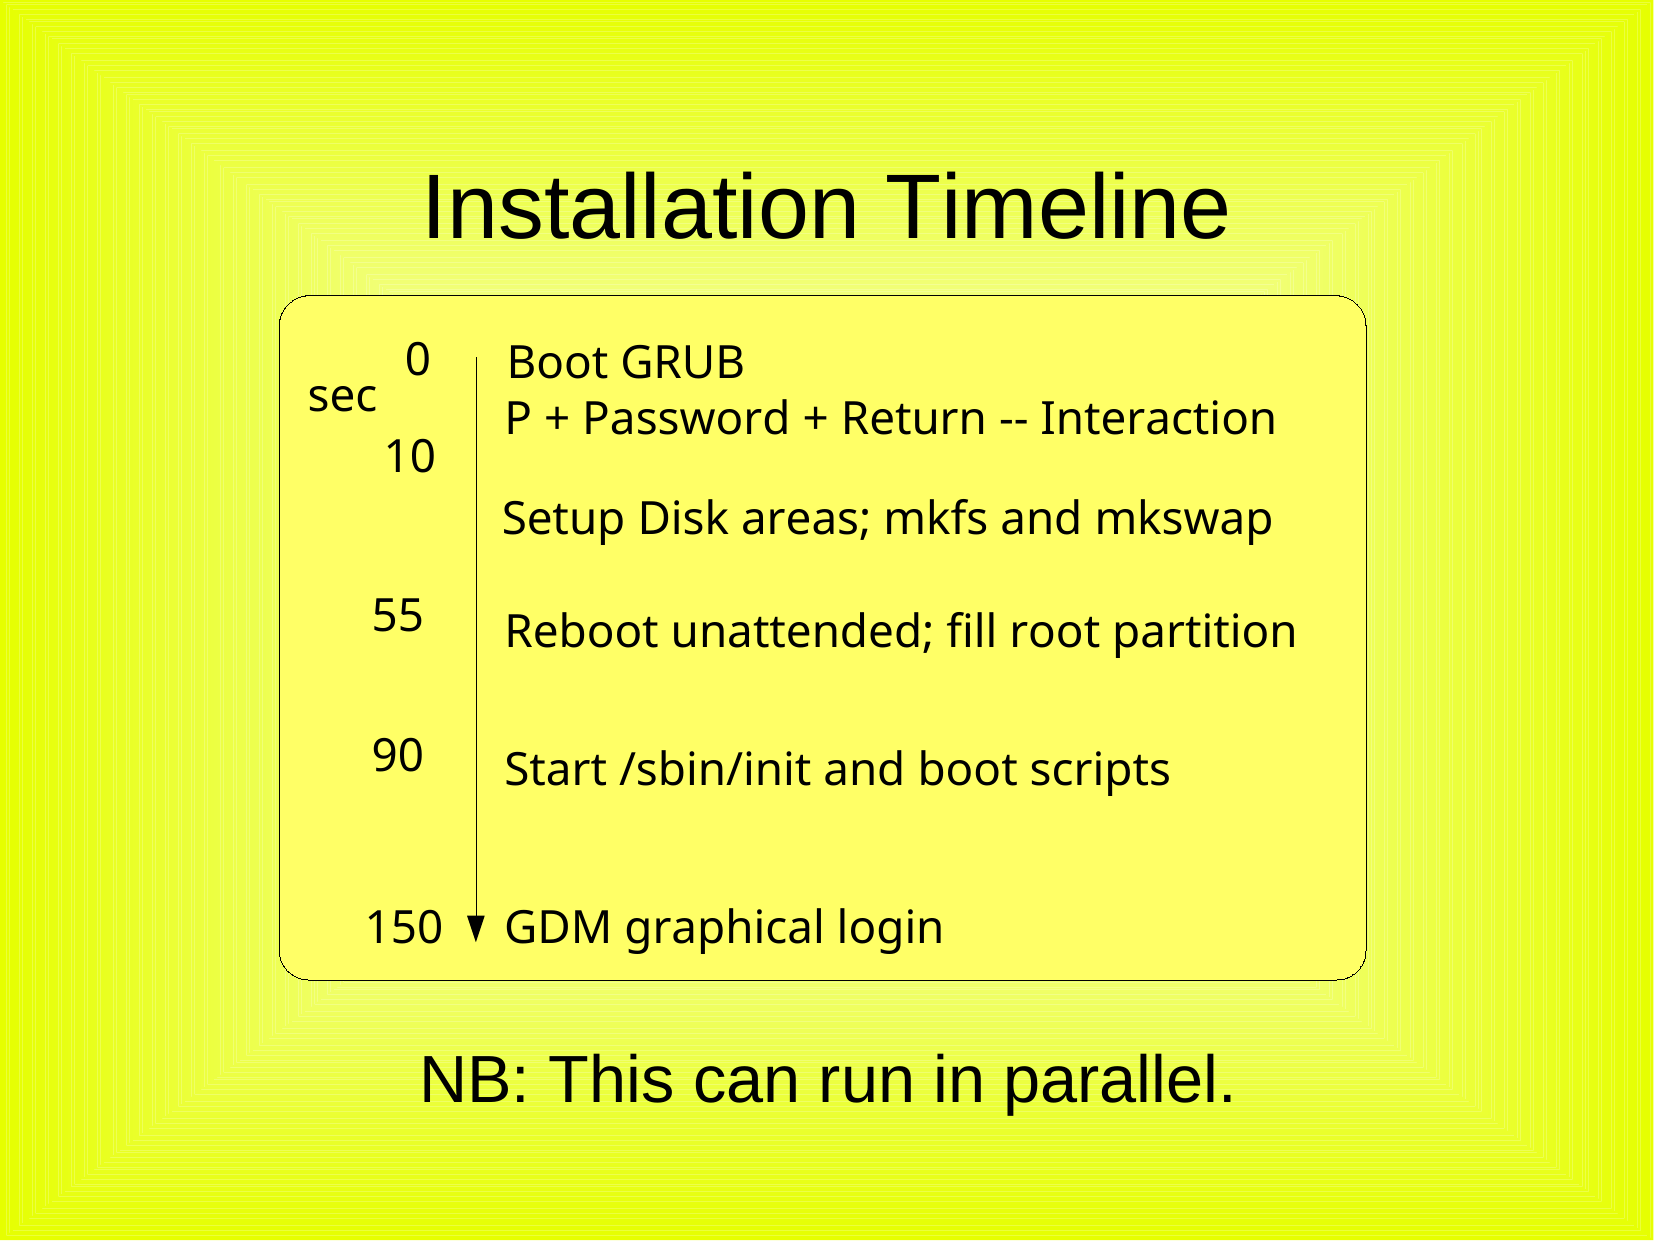

# Installation Timeline
sec
sec
sec
0
Boot GRUB
Boot GRUB
Boot GRUB
Boot GRUB
sec
0
0
0
P + Password + Return -- Interaction
P + Password + Return -- Interaction
10
P + Password + Return -- Interaction
P + Password + Return -- Interaction
10
10
10
Setup Disk areas; mkfs and mkswap
Setup Disk areas; mkfs and mkswap
Setup Disk areas; mkfs and mkswap
Setup Disk areas; mkfs and mkswap
55
Reboot unattended; fill root partition
55
55
55
Reboot unattended; fill root partition
Reboot unattended; fill root partition
Reboot unattended; fill root partition
90
Start /sbin/init and boot scripts
90
90
90
Start /sbin/init and boot scripts
Start /sbin/init and boot scripts
Start /sbin/init and boot scripts
150
150
GDM graphical login
GDM graphical login
150
150
GDM graphical login
GDM graphical login
NB: This can run in parallel.